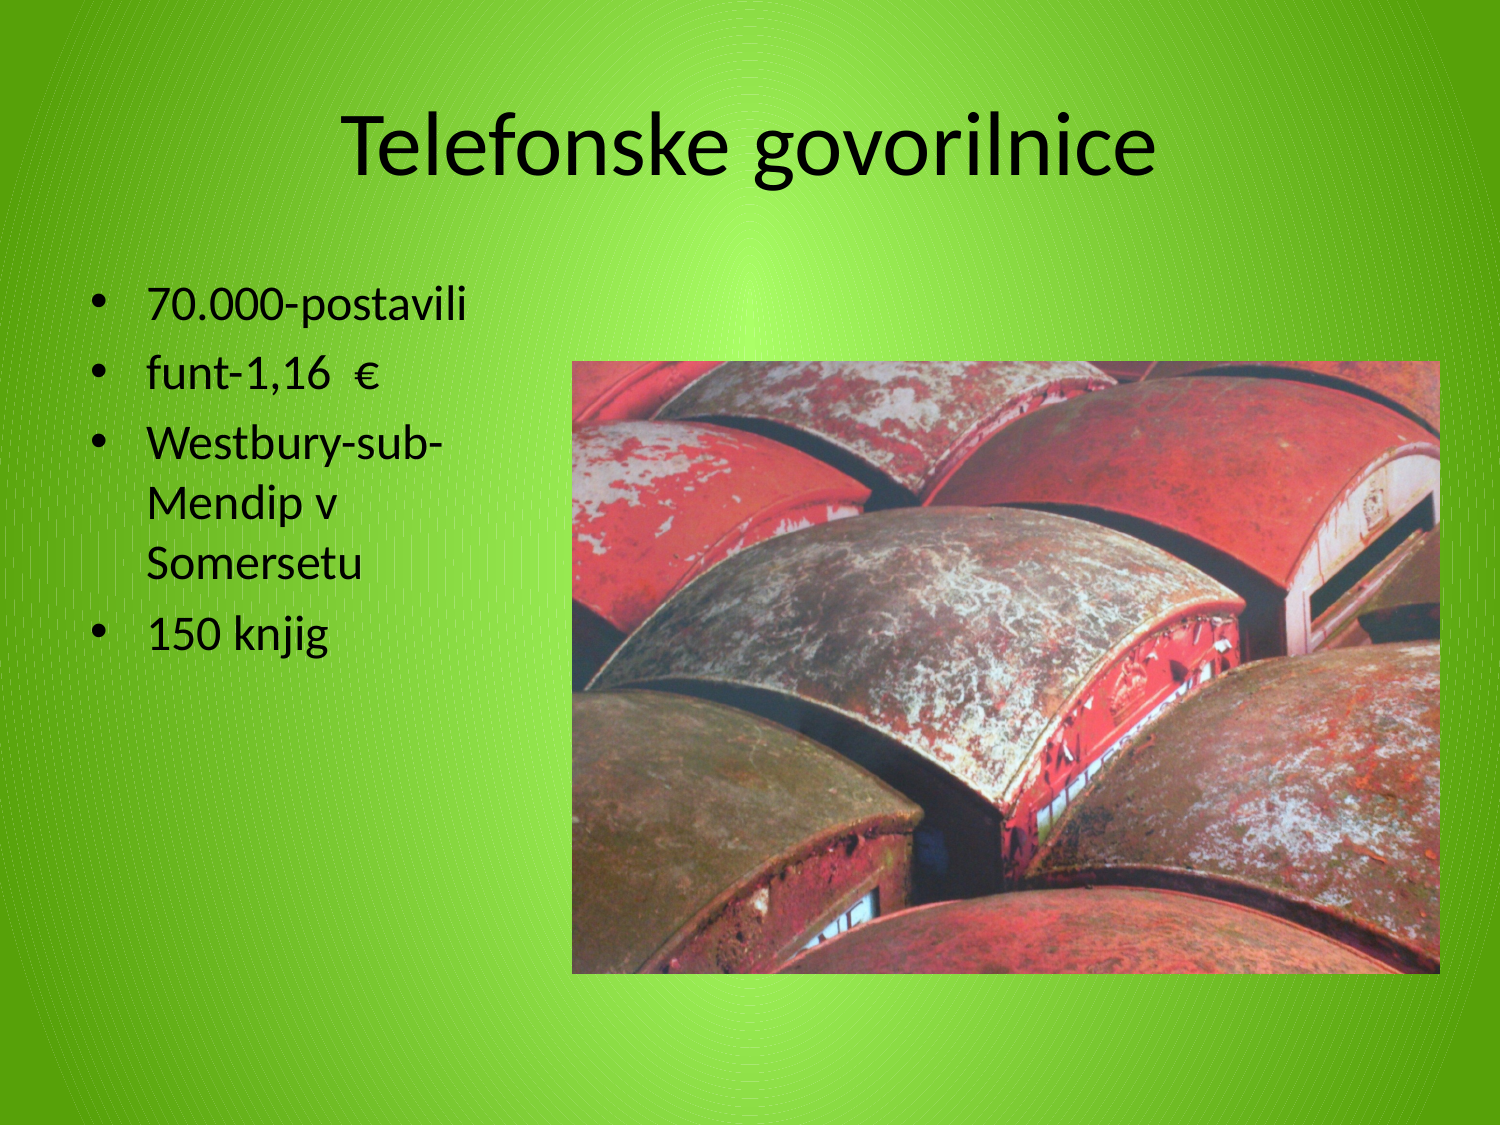

# Telefonske govorilnice
70.000-postavili
funt-1,16  €
Westbury-sub-Mendip v Somersetu
150 knjig